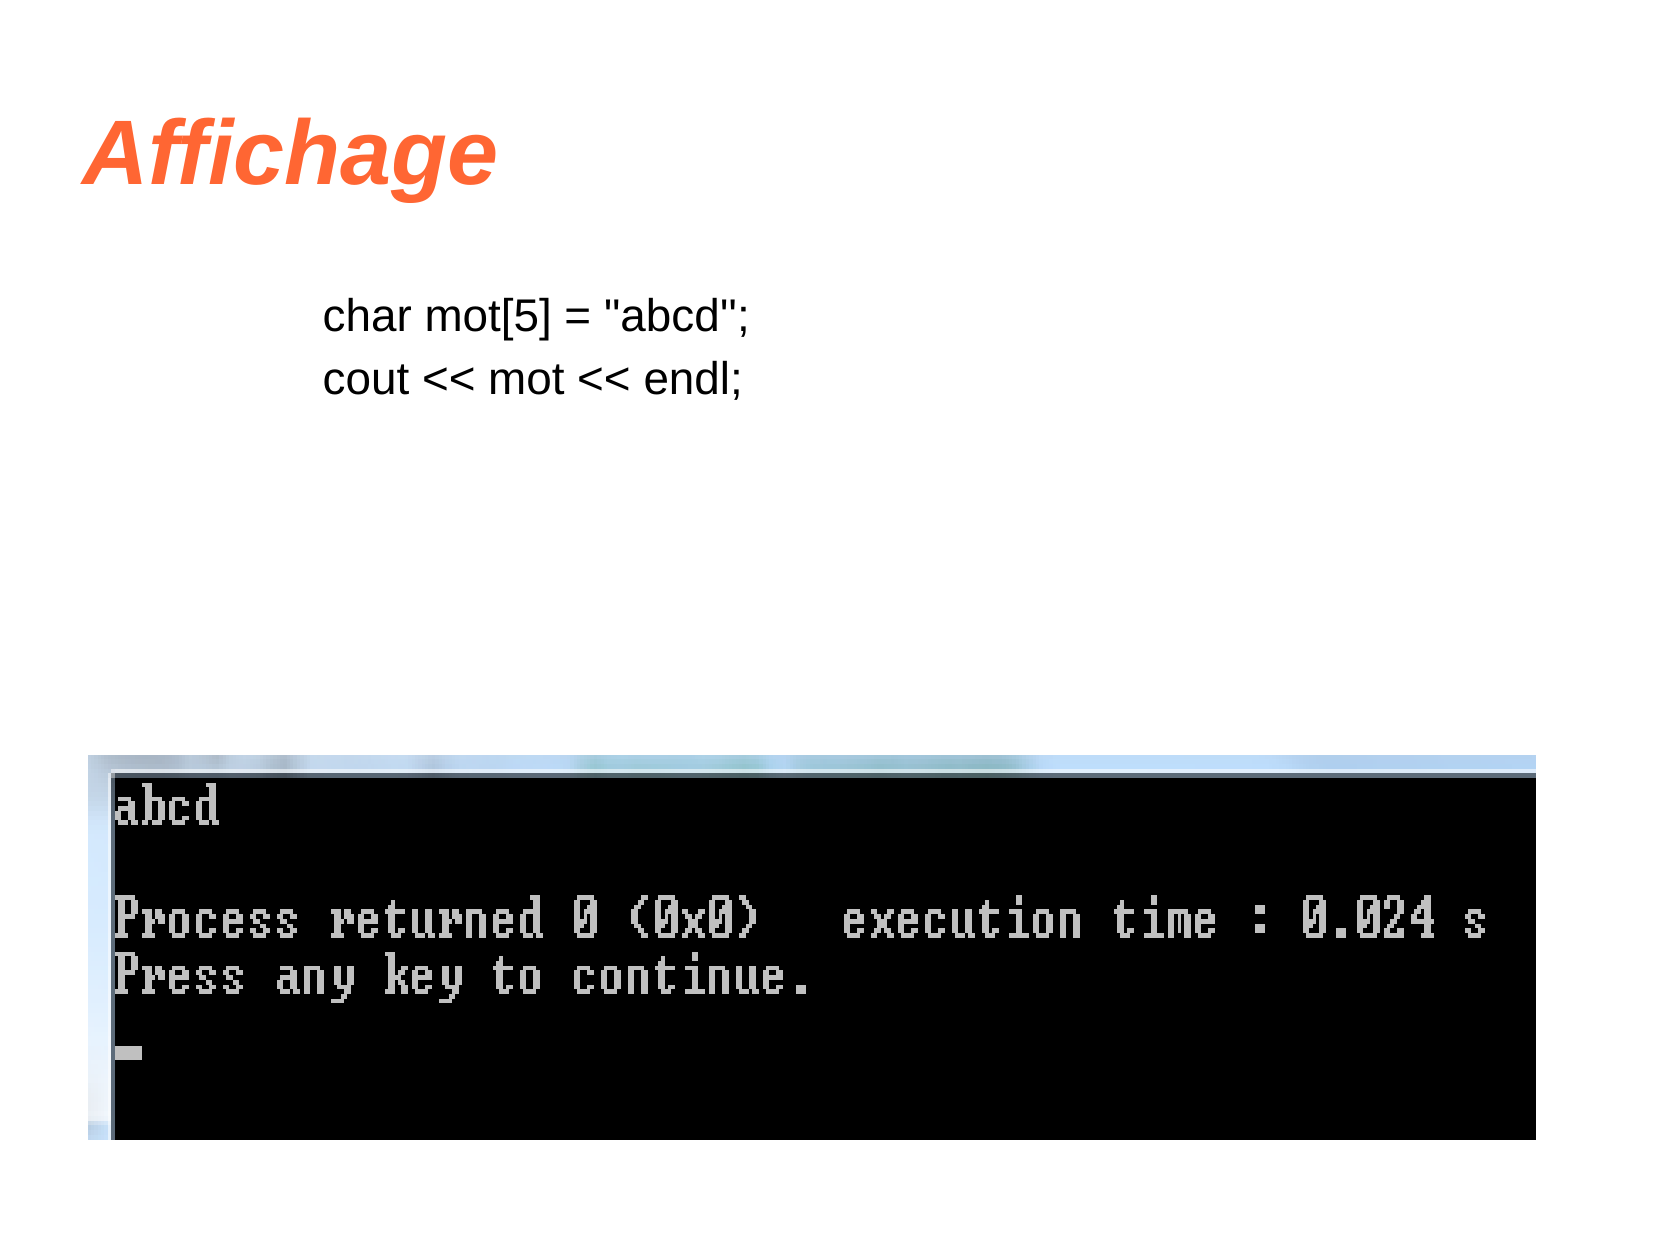

# Affichage
 char mot[5] = "abcd'';
 cout << mot << endl;